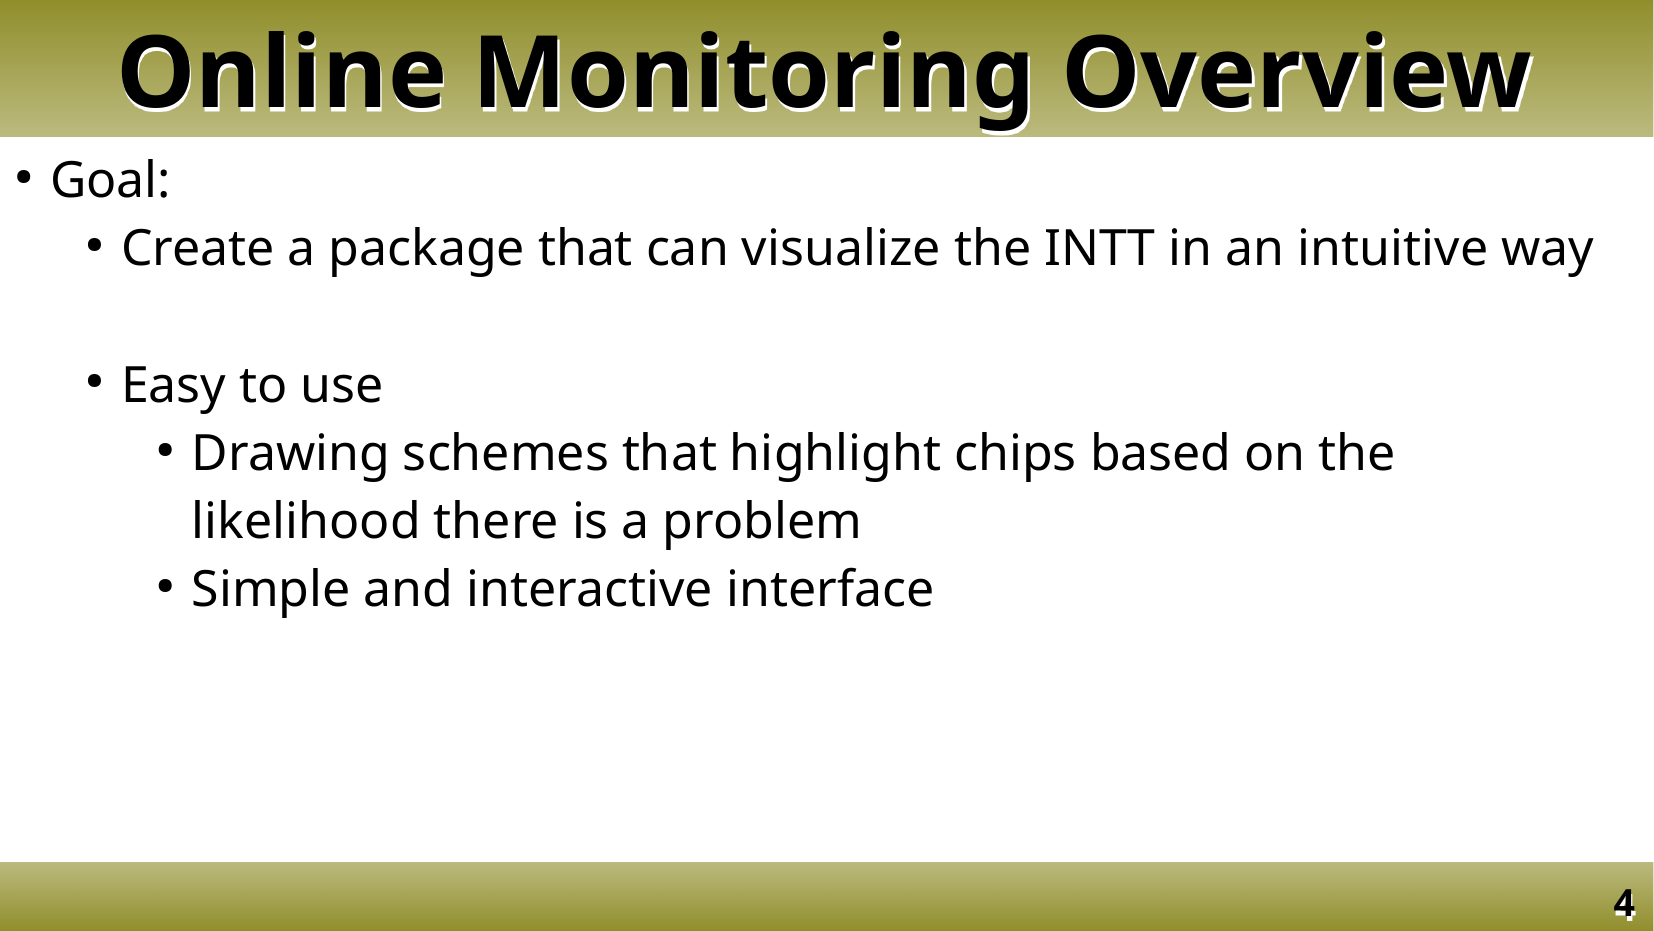

Online Monitoring Overview
Goal:
Create a package that can visualize the INTT in an intuitive way
Easy to use
Drawing schemes that highlight chips based on the likelihood there is a problem
Simple and interactive interface
4